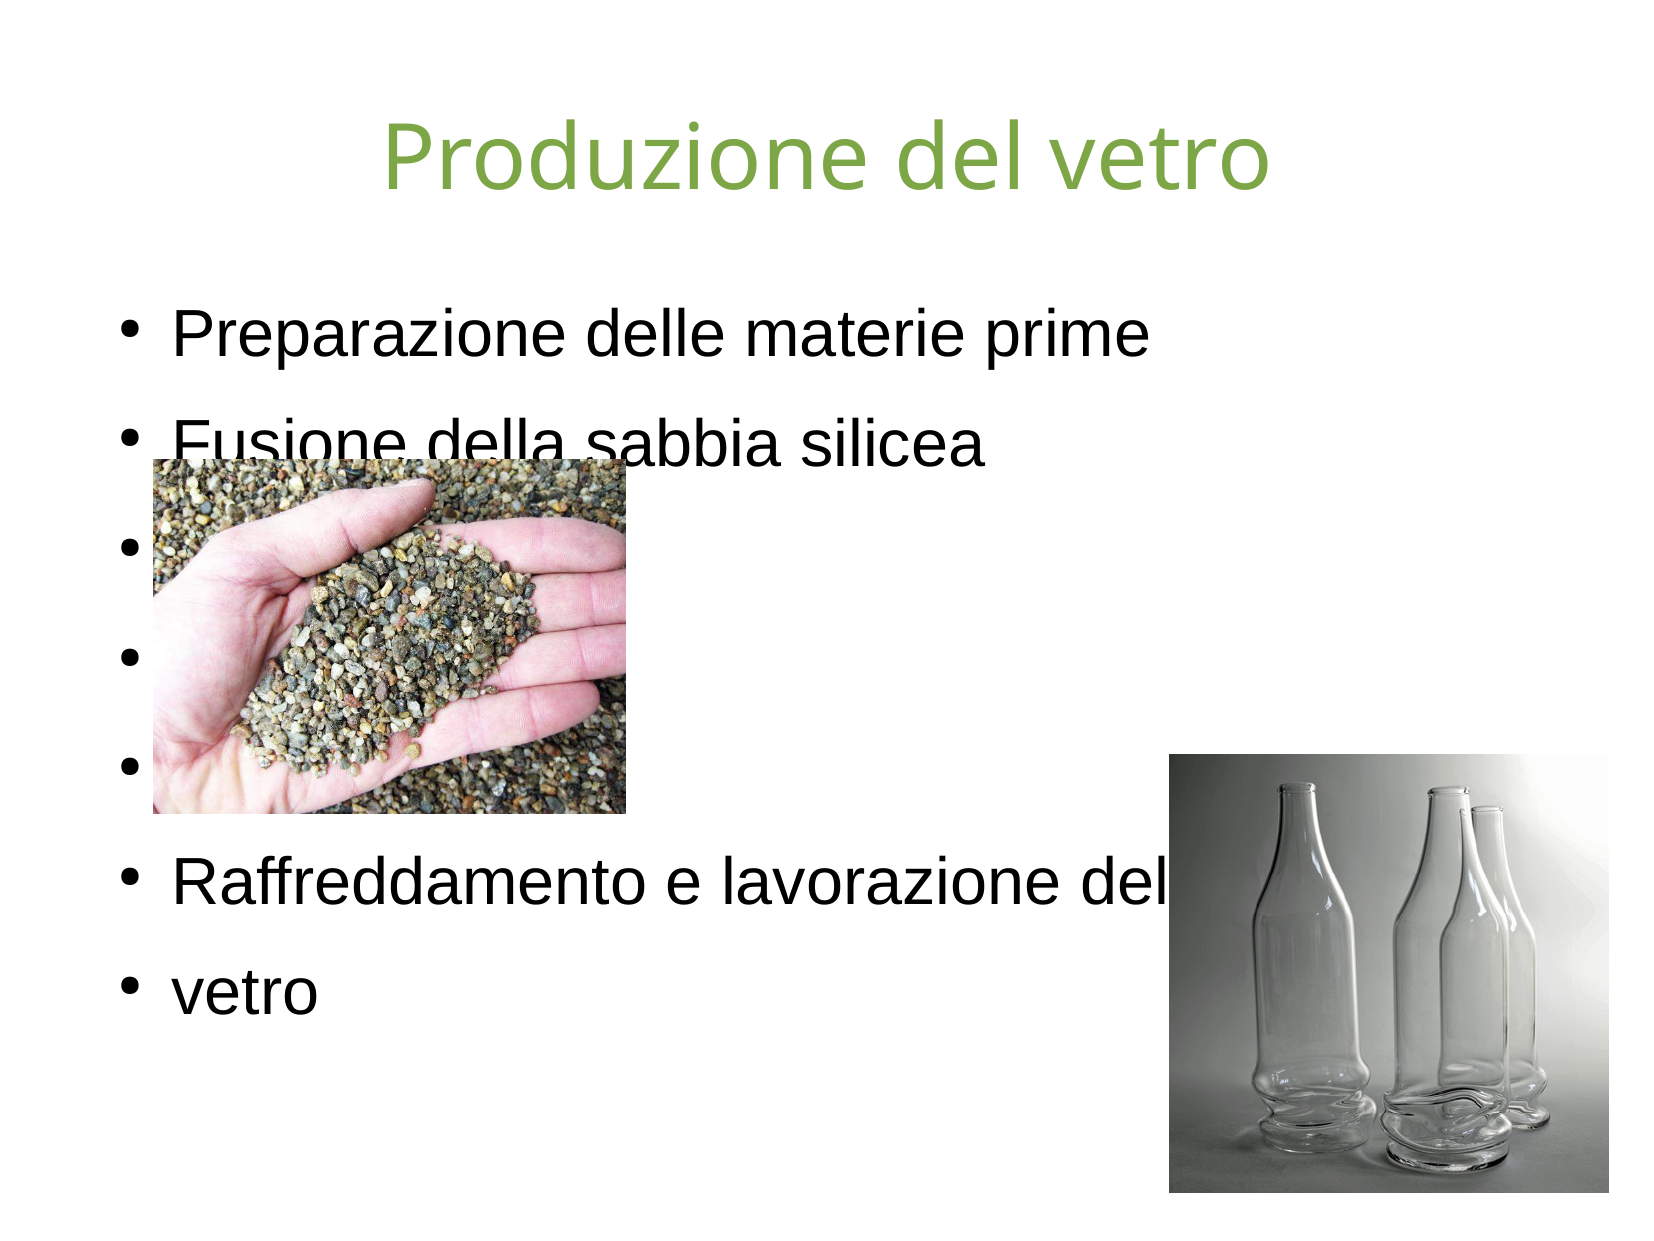

# Produzione del vetro
Preparazione delle materie prime
Fusione della sabbia silicea
Raffreddamento e lavorazione del
vetro